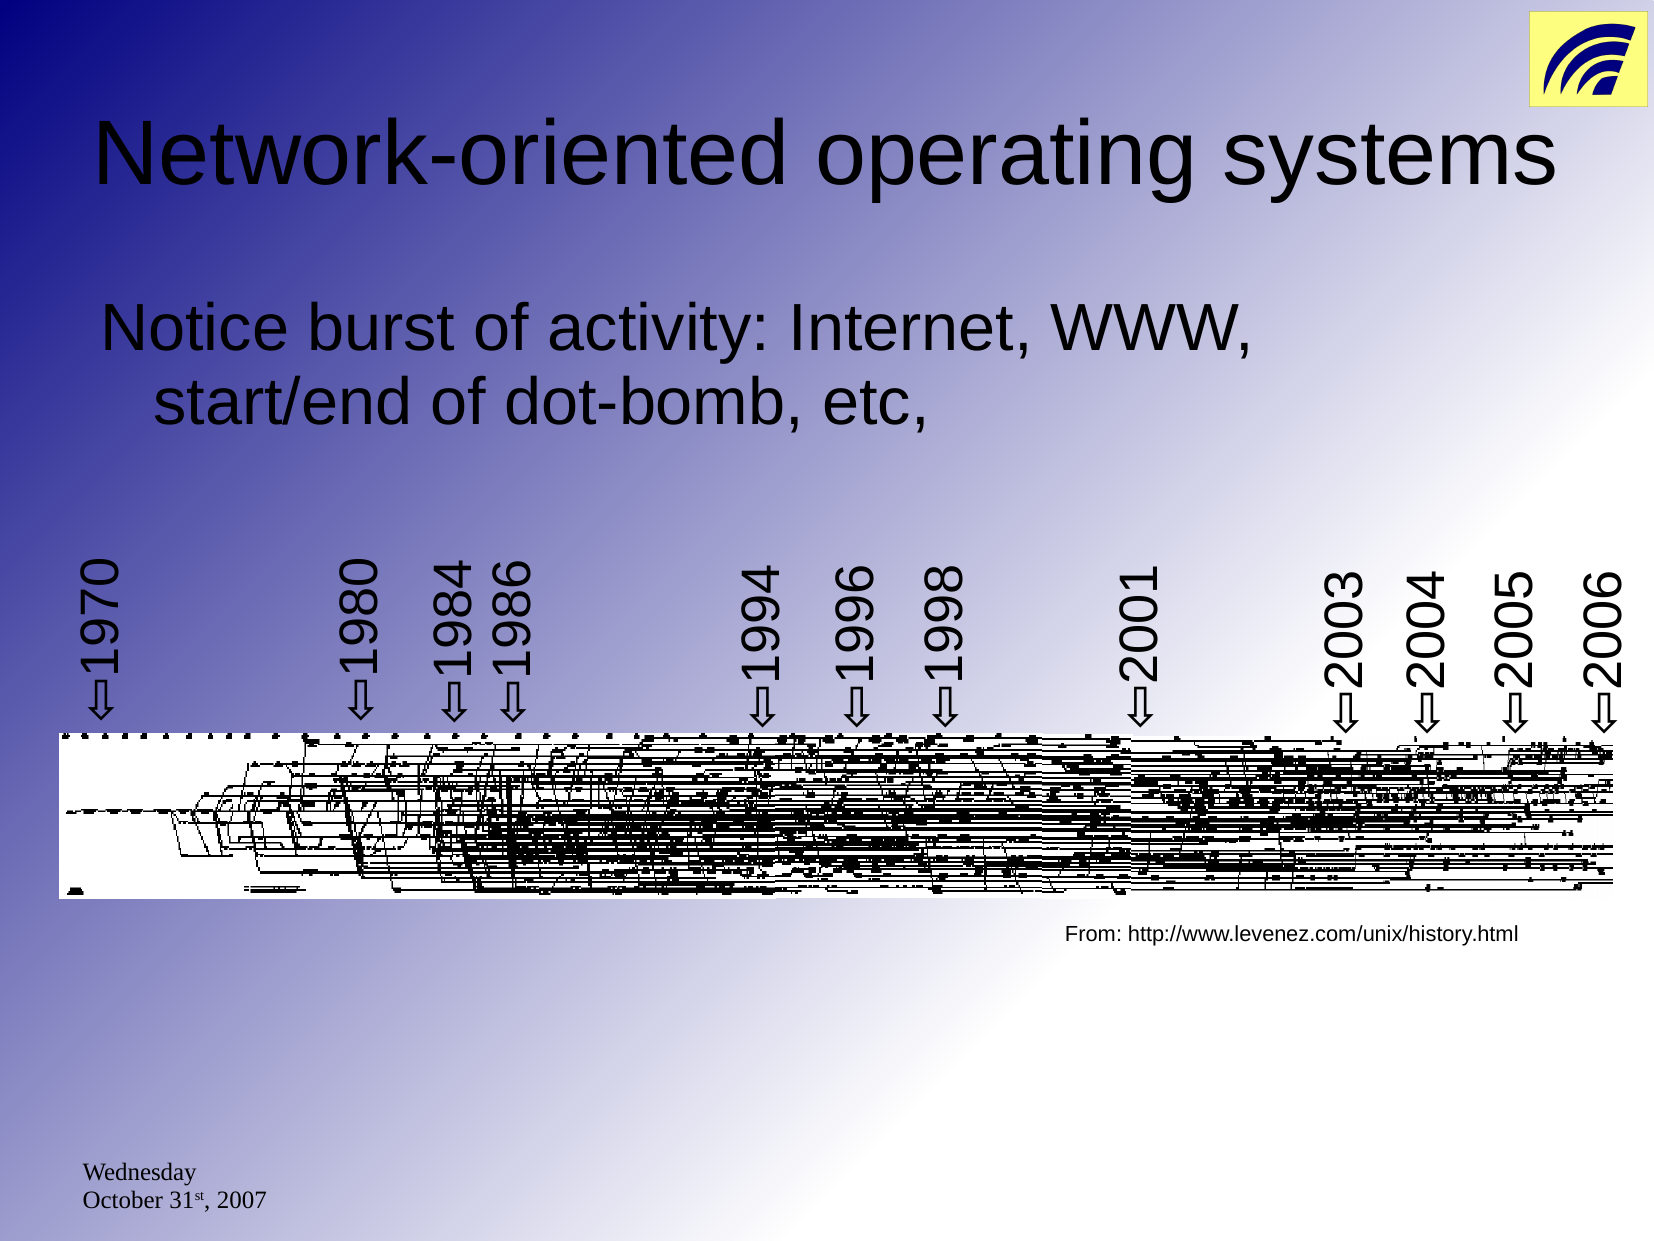

# Network-oriented operating systems
Notice burst of activity: Internet, WWW,
start/end of dot-bomb, etc,
⇦1970
⇦1980
⇦1986
⇦1984
⇦1996
⇦1994
⇦1998
⇦2001
⇦2003
⇦2004
⇦2005
⇦2006
From: http://www.levenez.com/unix/history.html